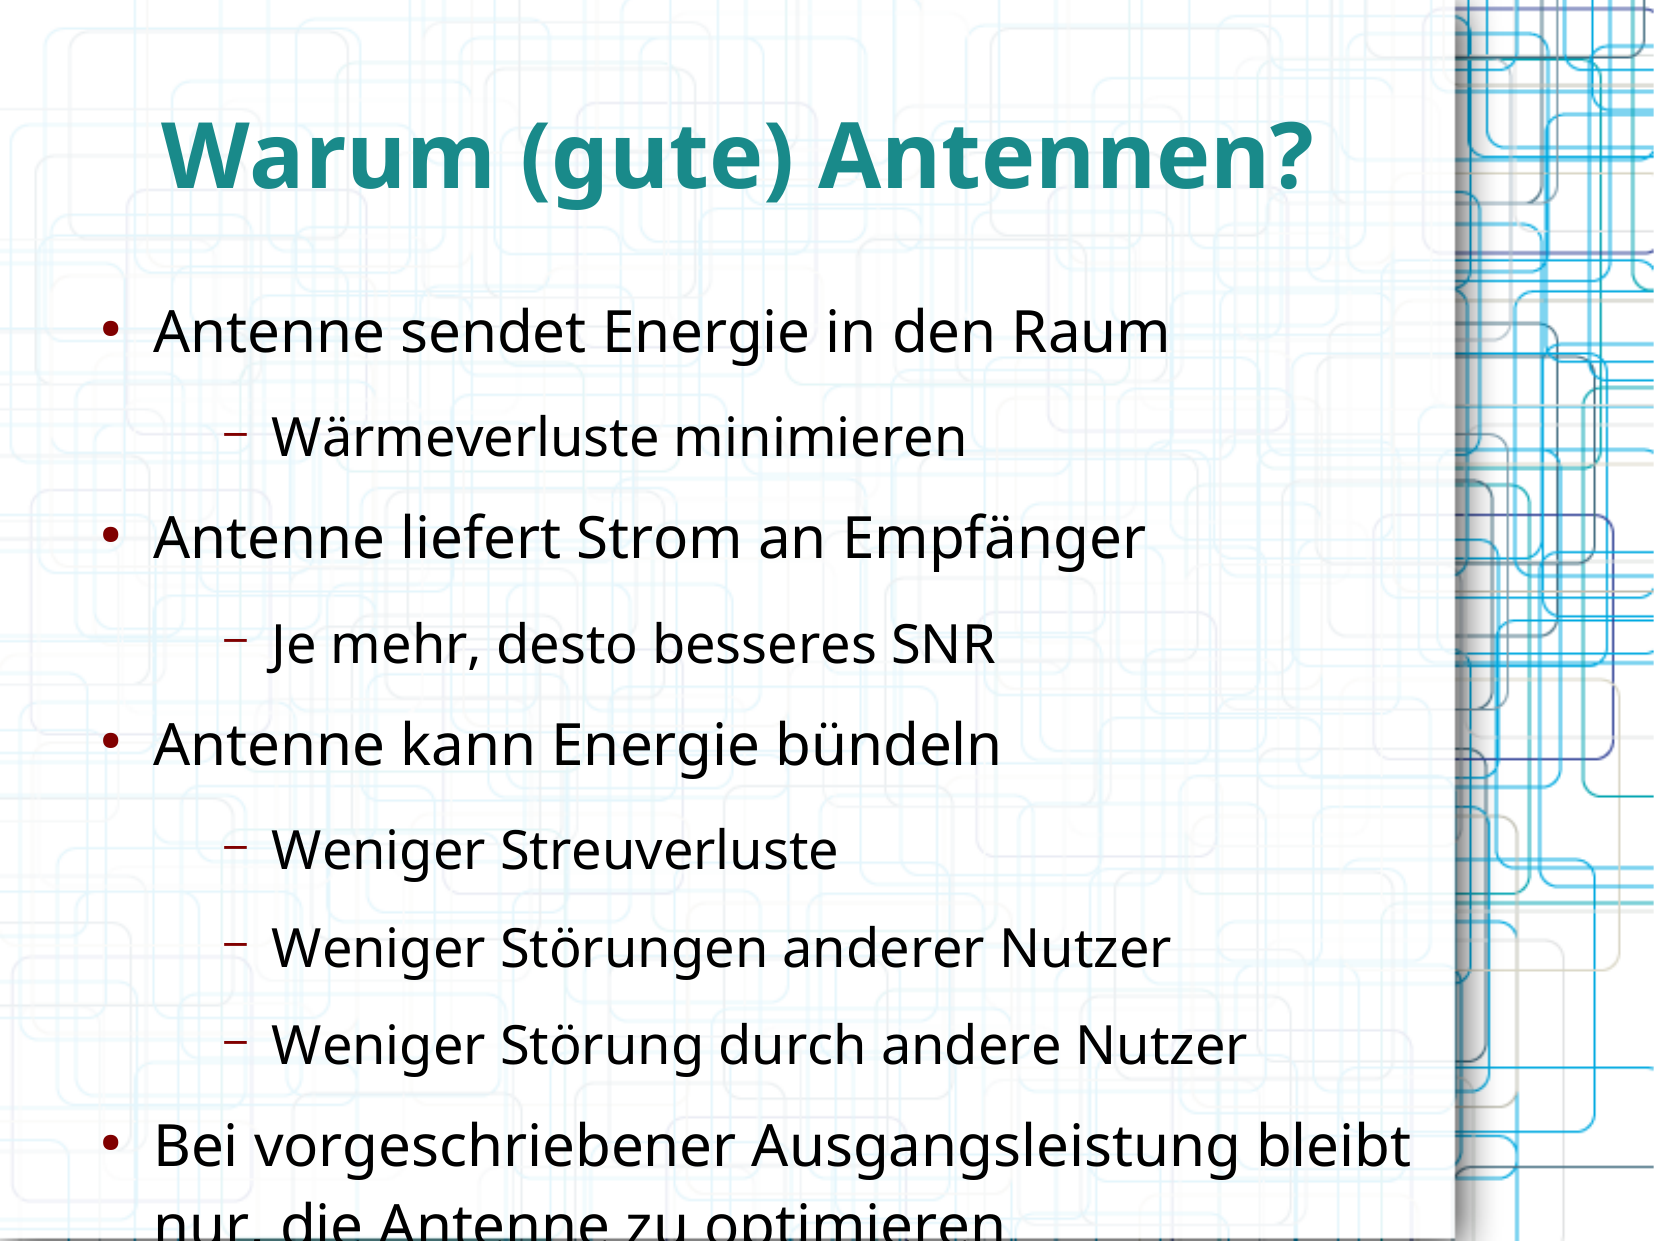

# Warum (gute) Antennen?
Antenne sendet Energie in den Raum
Wärmeverluste minimieren
Antenne liefert Strom an Empfänger
Je mehr, desto besseres SNR
Antenne kann Energie bündeln
Weniger Streuverluste
Weniger Störungen anderer Nutzer
Weniger Störung durch andere Nutzer
Bei vorgeschriebener Ausgangsleistung bleibt nur, die Antenne zu optimieren